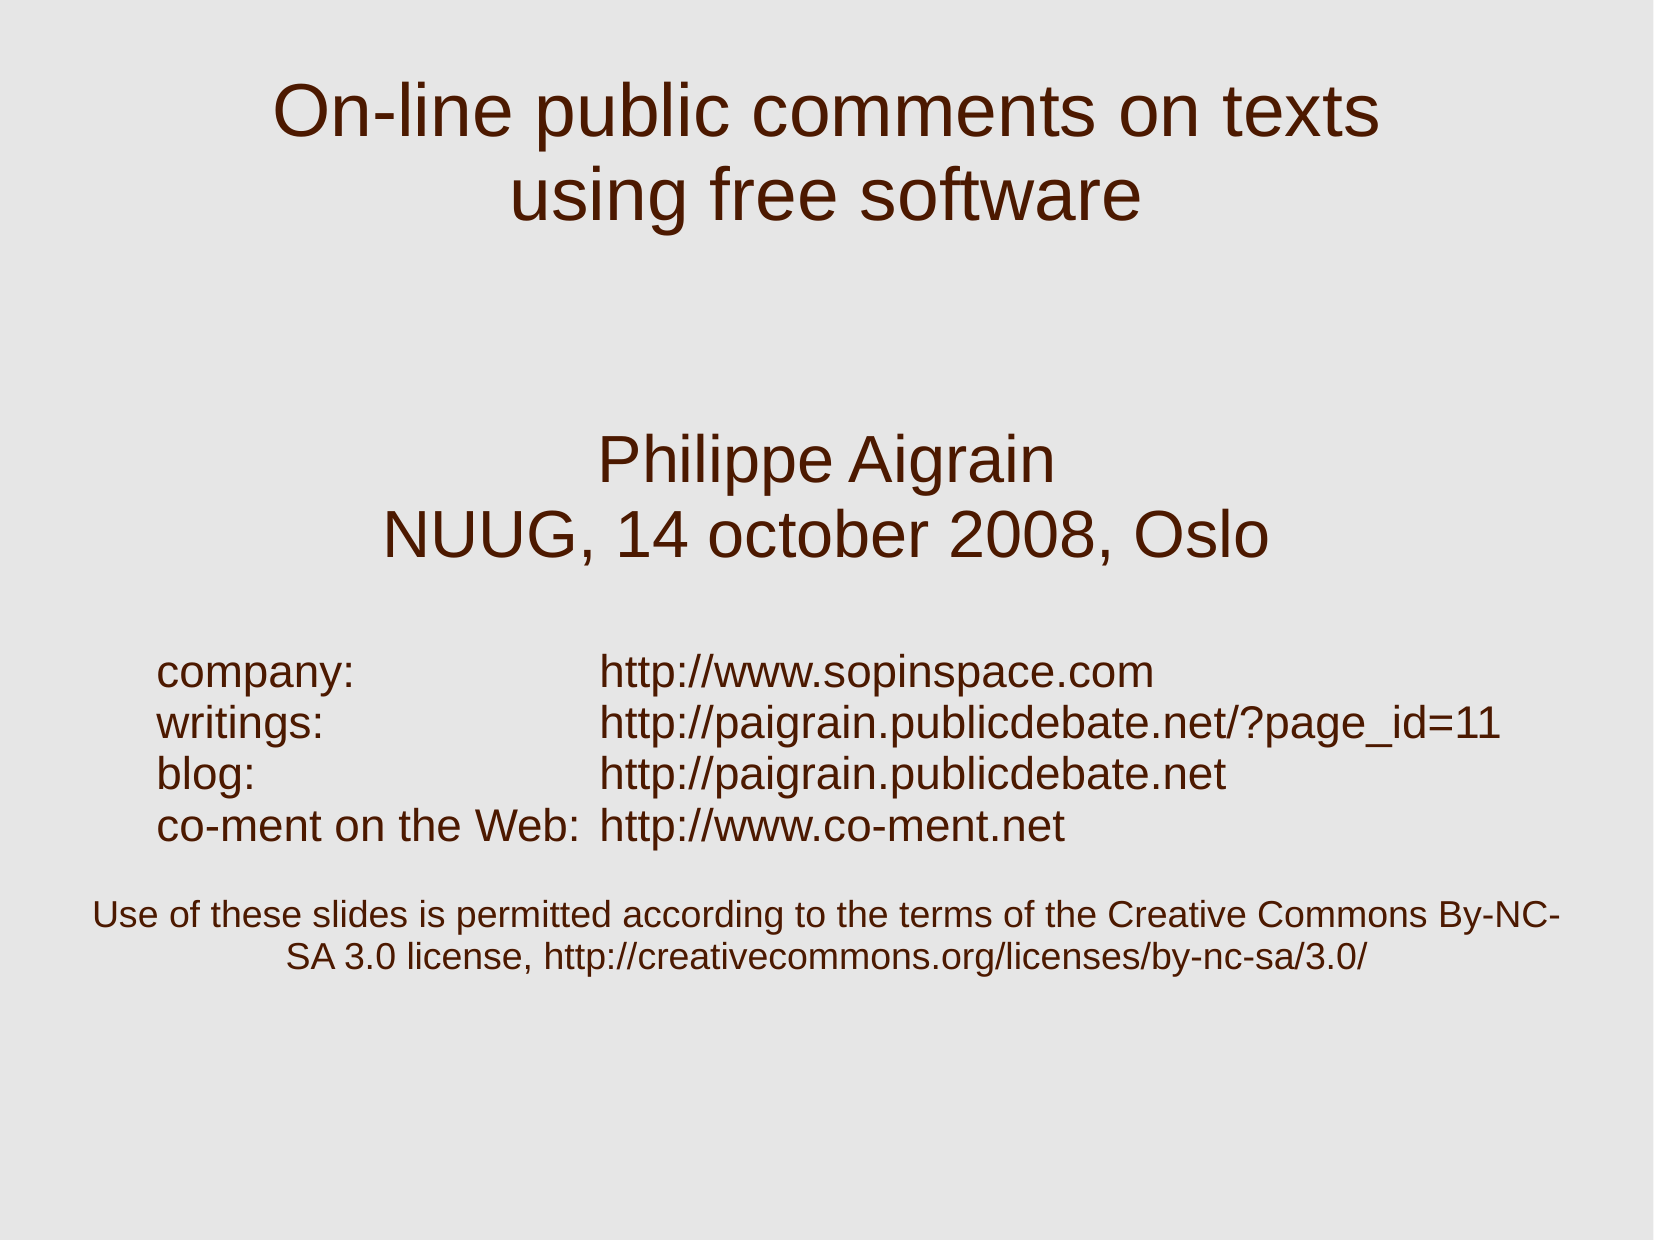

On-line public comments on texts
using free software
# Philippe Aigrain
NUUG, 14 october 2008, Oslo
	company:				http://www.sopinspace.com
	writings: 				http://paigrain.publicdebate.net/?page_id=11
	blog: 					http://paigrain.publicdebate.net
	co-ment on the Web:	http://www.co-ment.net
Use of these slides is permitted according to the terms of the Creative Commons By-NC-SA 3.0 license, http://creativecommons.org/licenses/by-nc-sa/3.0/